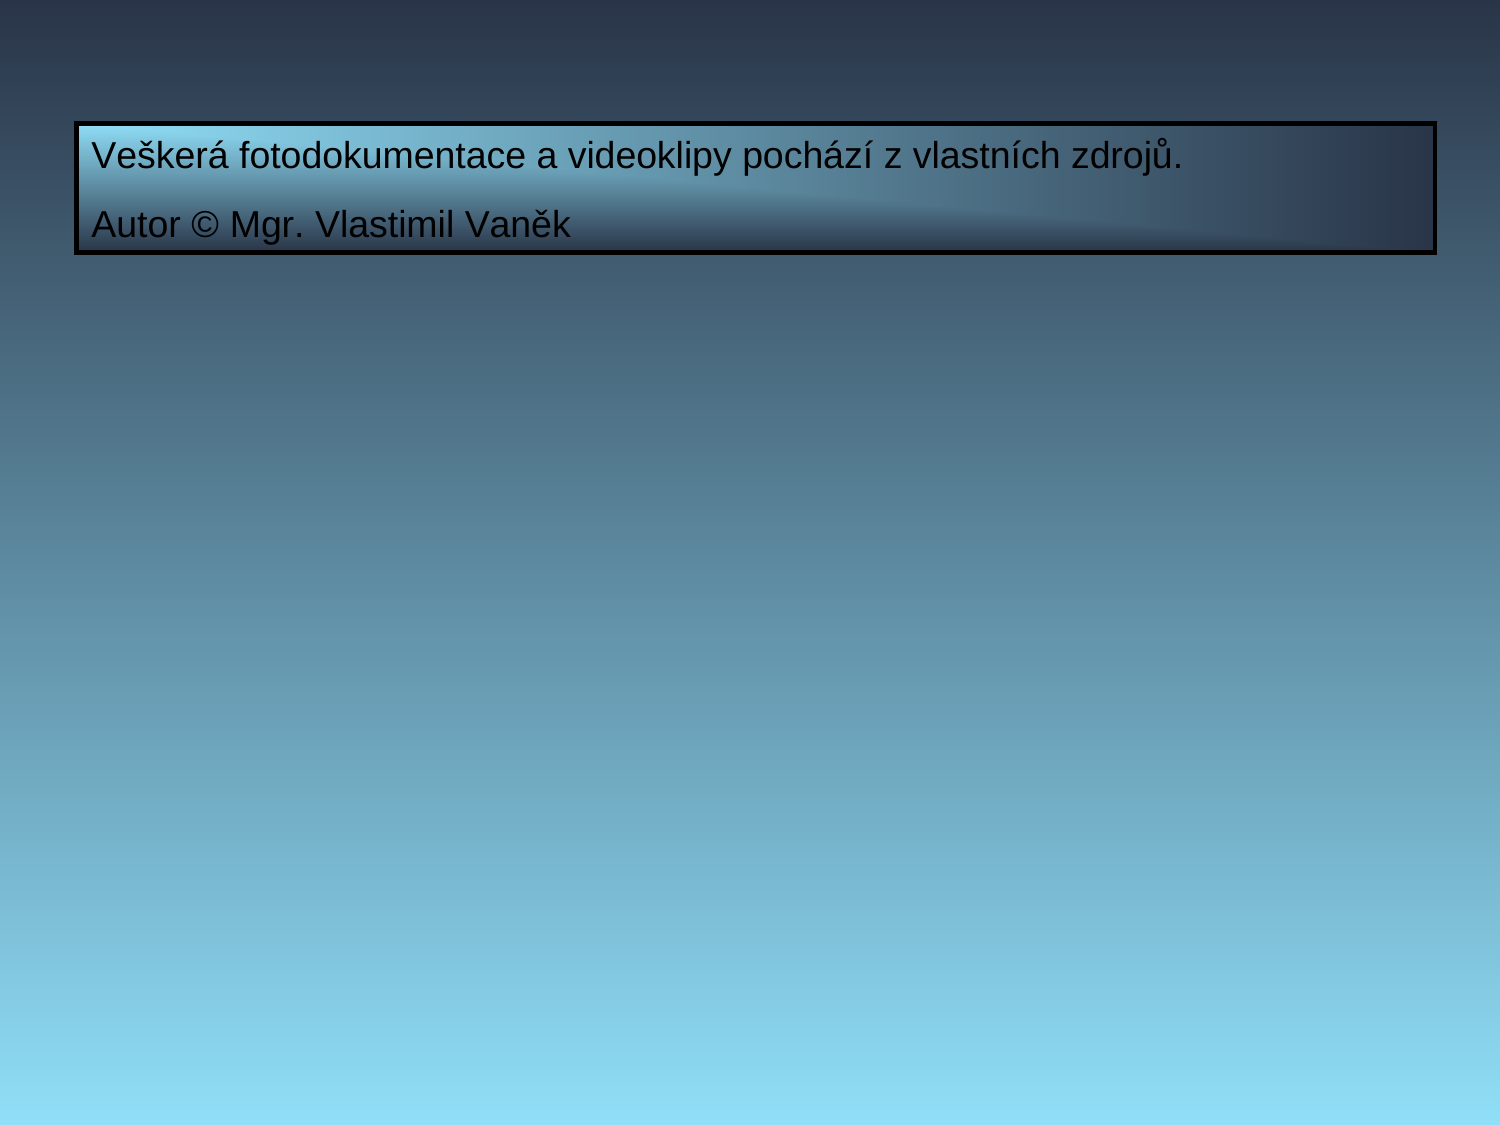

Veškerá fotodokumentace a videoklipy pochází z vlastních zdrojů.
Autor © Mgr. Vlastimil Vaněk